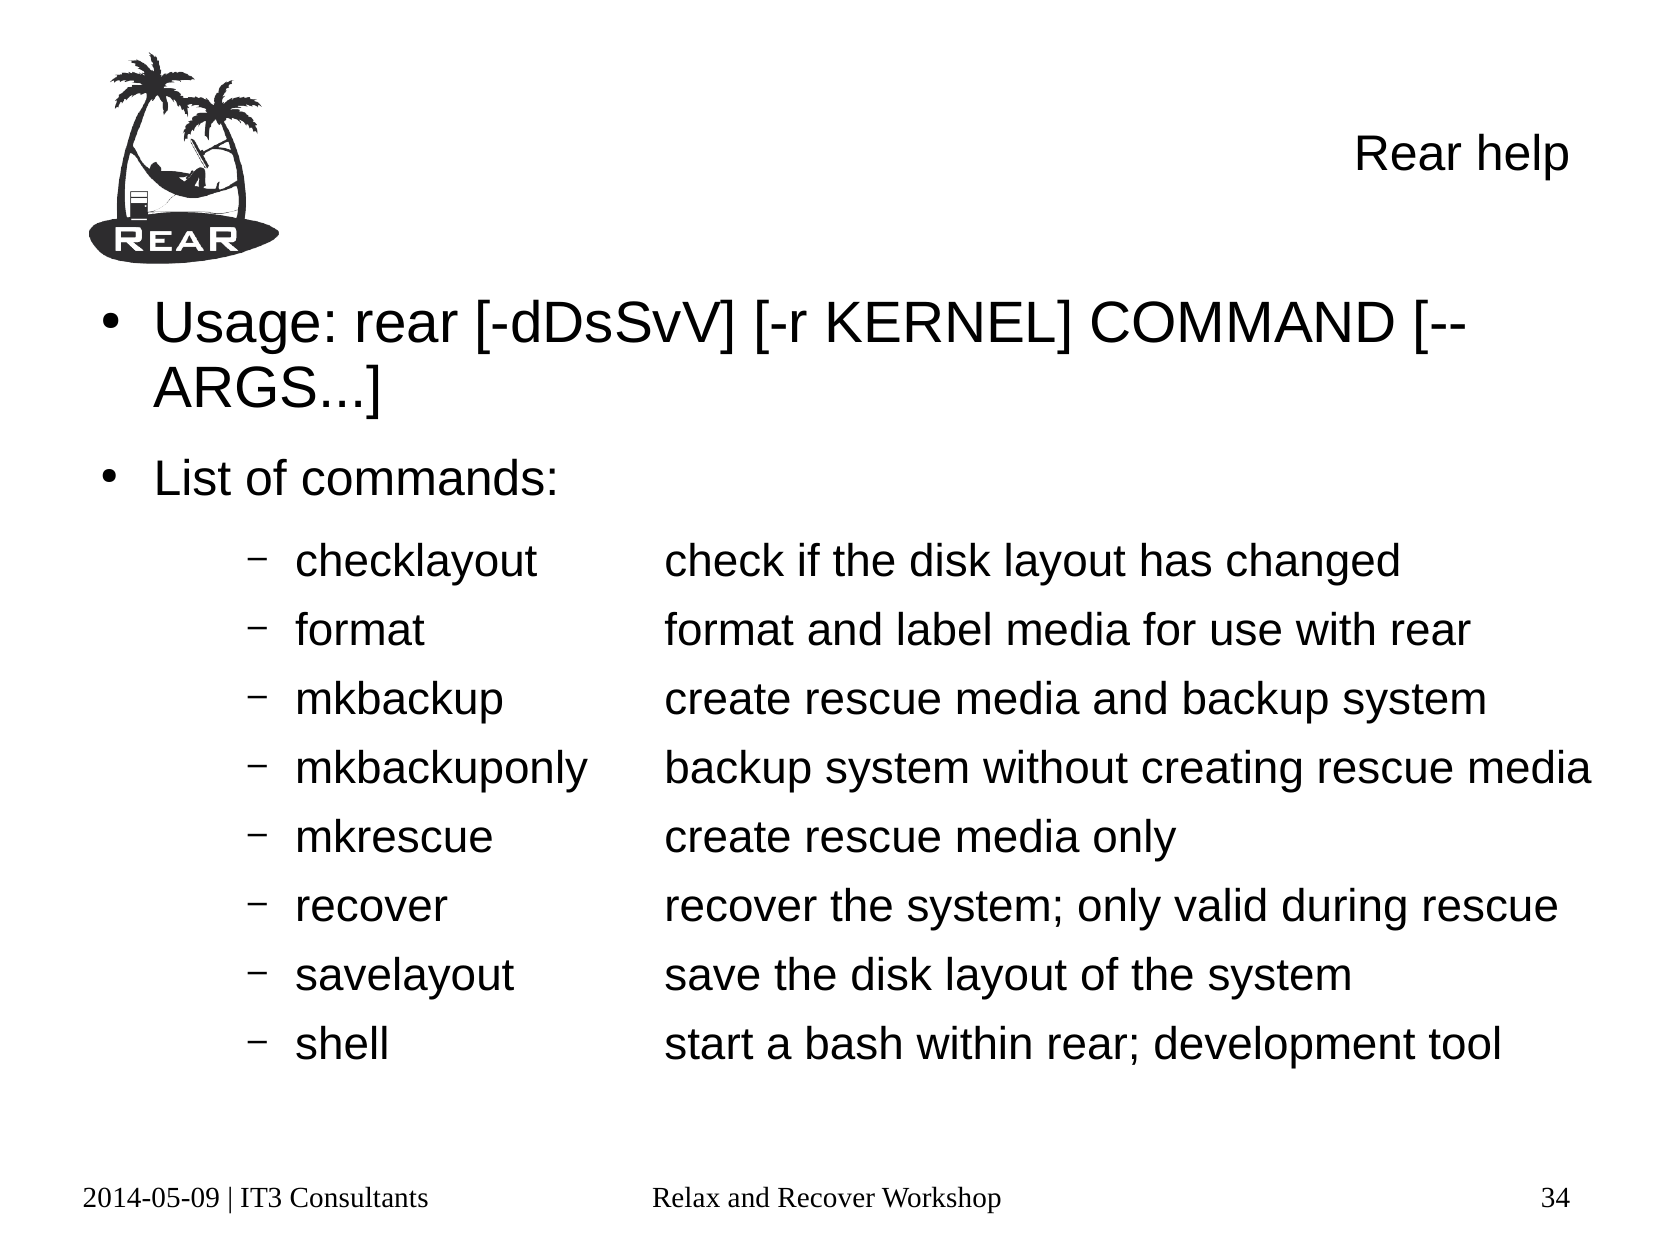

# Rear help
Usage: rear [-dDsSvV] [-r KERNEL] COMMAND [-- ARGS...]
List of commands:
checklayout		check if the disk layout has changed
format				format and label media for use with rear
mkbackup			create rescue media and backup system
mkbackuponly		backup system without creating rescue media
mkrescue			create rescue media only
recover			recover the system; only valid during rescue
savelayout			save the disk layout of the system
shell				start a bash within rear; development tool
2014-05-09 | IT3 Consultants
Relax and Recover Workshop
34